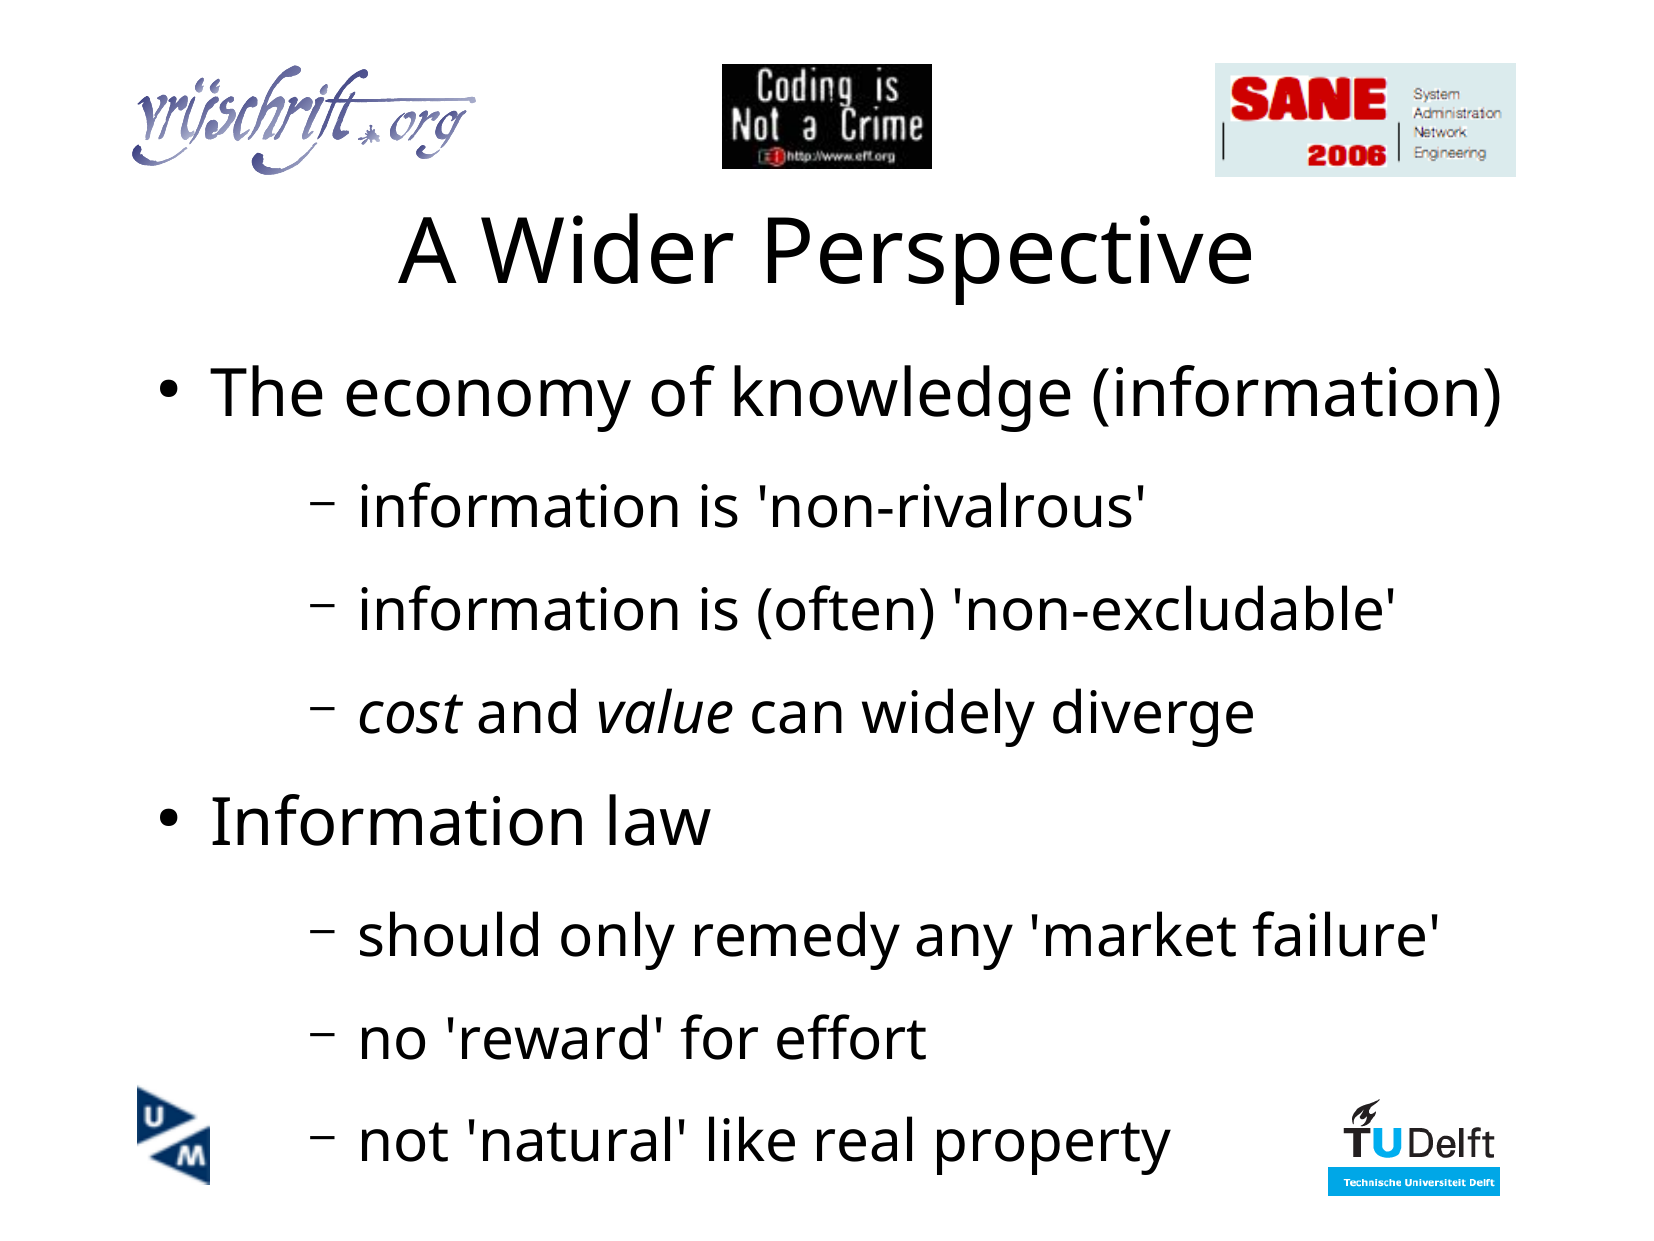

# A Wider Perspective
The economy of knowledge (information)
information is 'non-rivalrous'
information is (often) 'non-excludable'
cost and value can widely diverge
Information law
should only remedy any 'market failure'
no 'reward' for effort
not 'natural' like real property